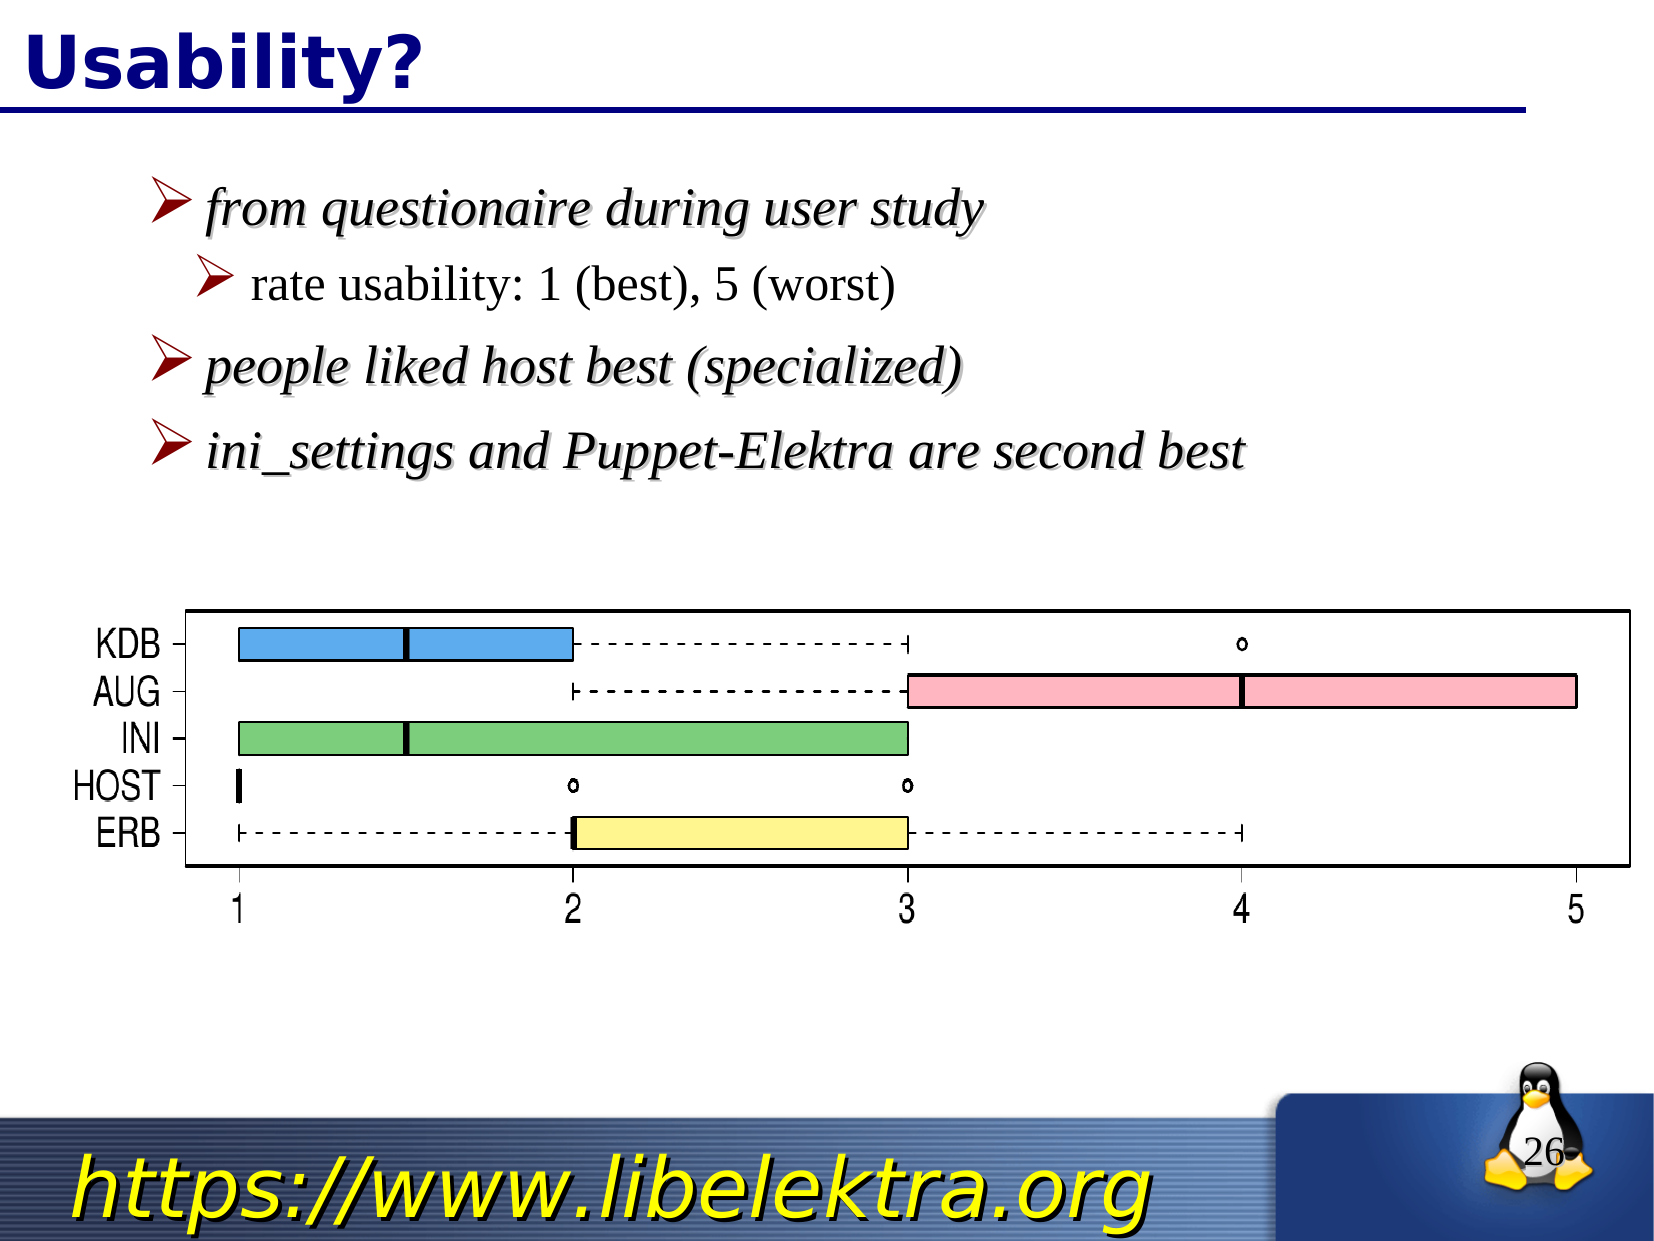

Usability?
# from questionaire during user study
rate usability: 1 (best), 5 (worst)
people liked host best (specialized)
ini_settings and Puppet-Elektra are second best